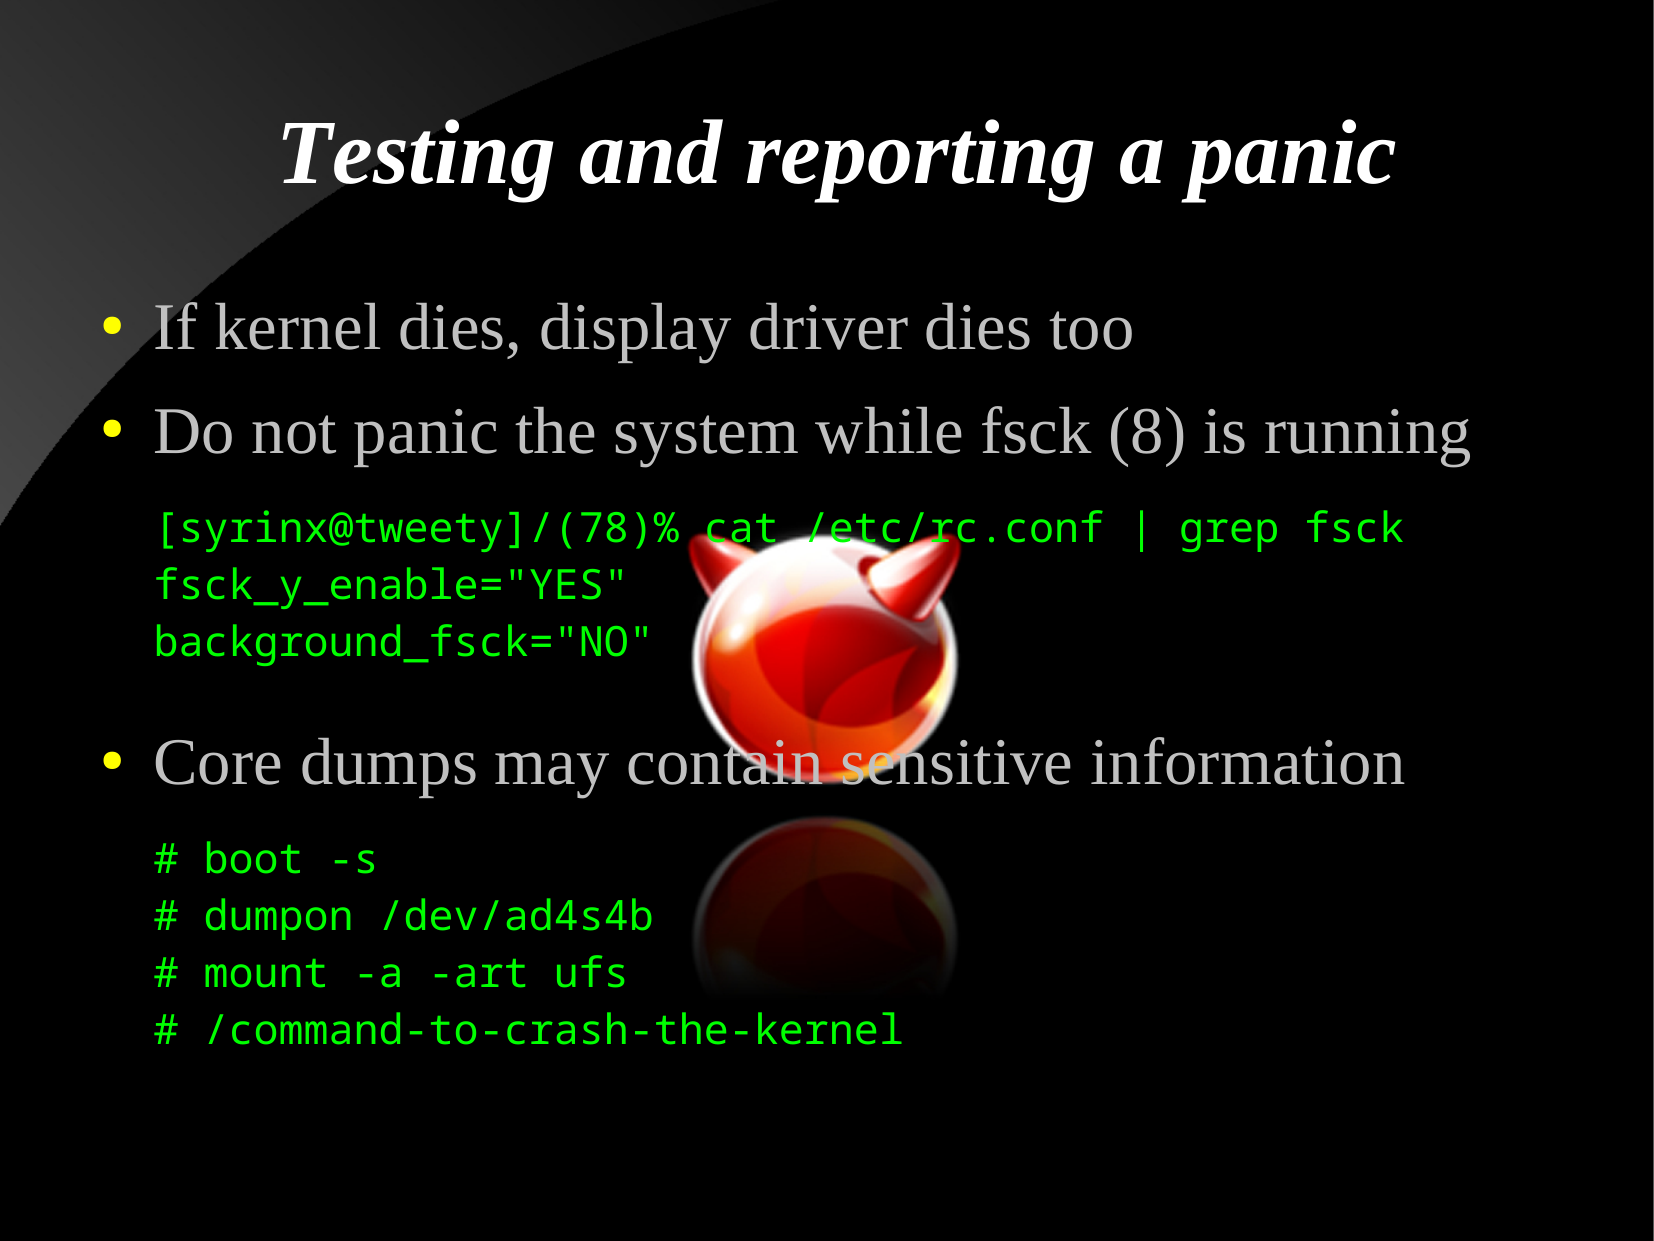

# Testing and reporting a panic
If kernel dies, display driver dies too
Do not panic the system while fsck (8) is running
[syrinx@tweety]/(78)% cat /etc/rc.conf | grep fsck
fsck_y_enable="YES"
background_fsck="NO"
Core dumps may contain sensitive information
# boot -s
# dumpon /dev/ad4s4b
# mount -a -art ufs
# /command-to-crash-the-kernel